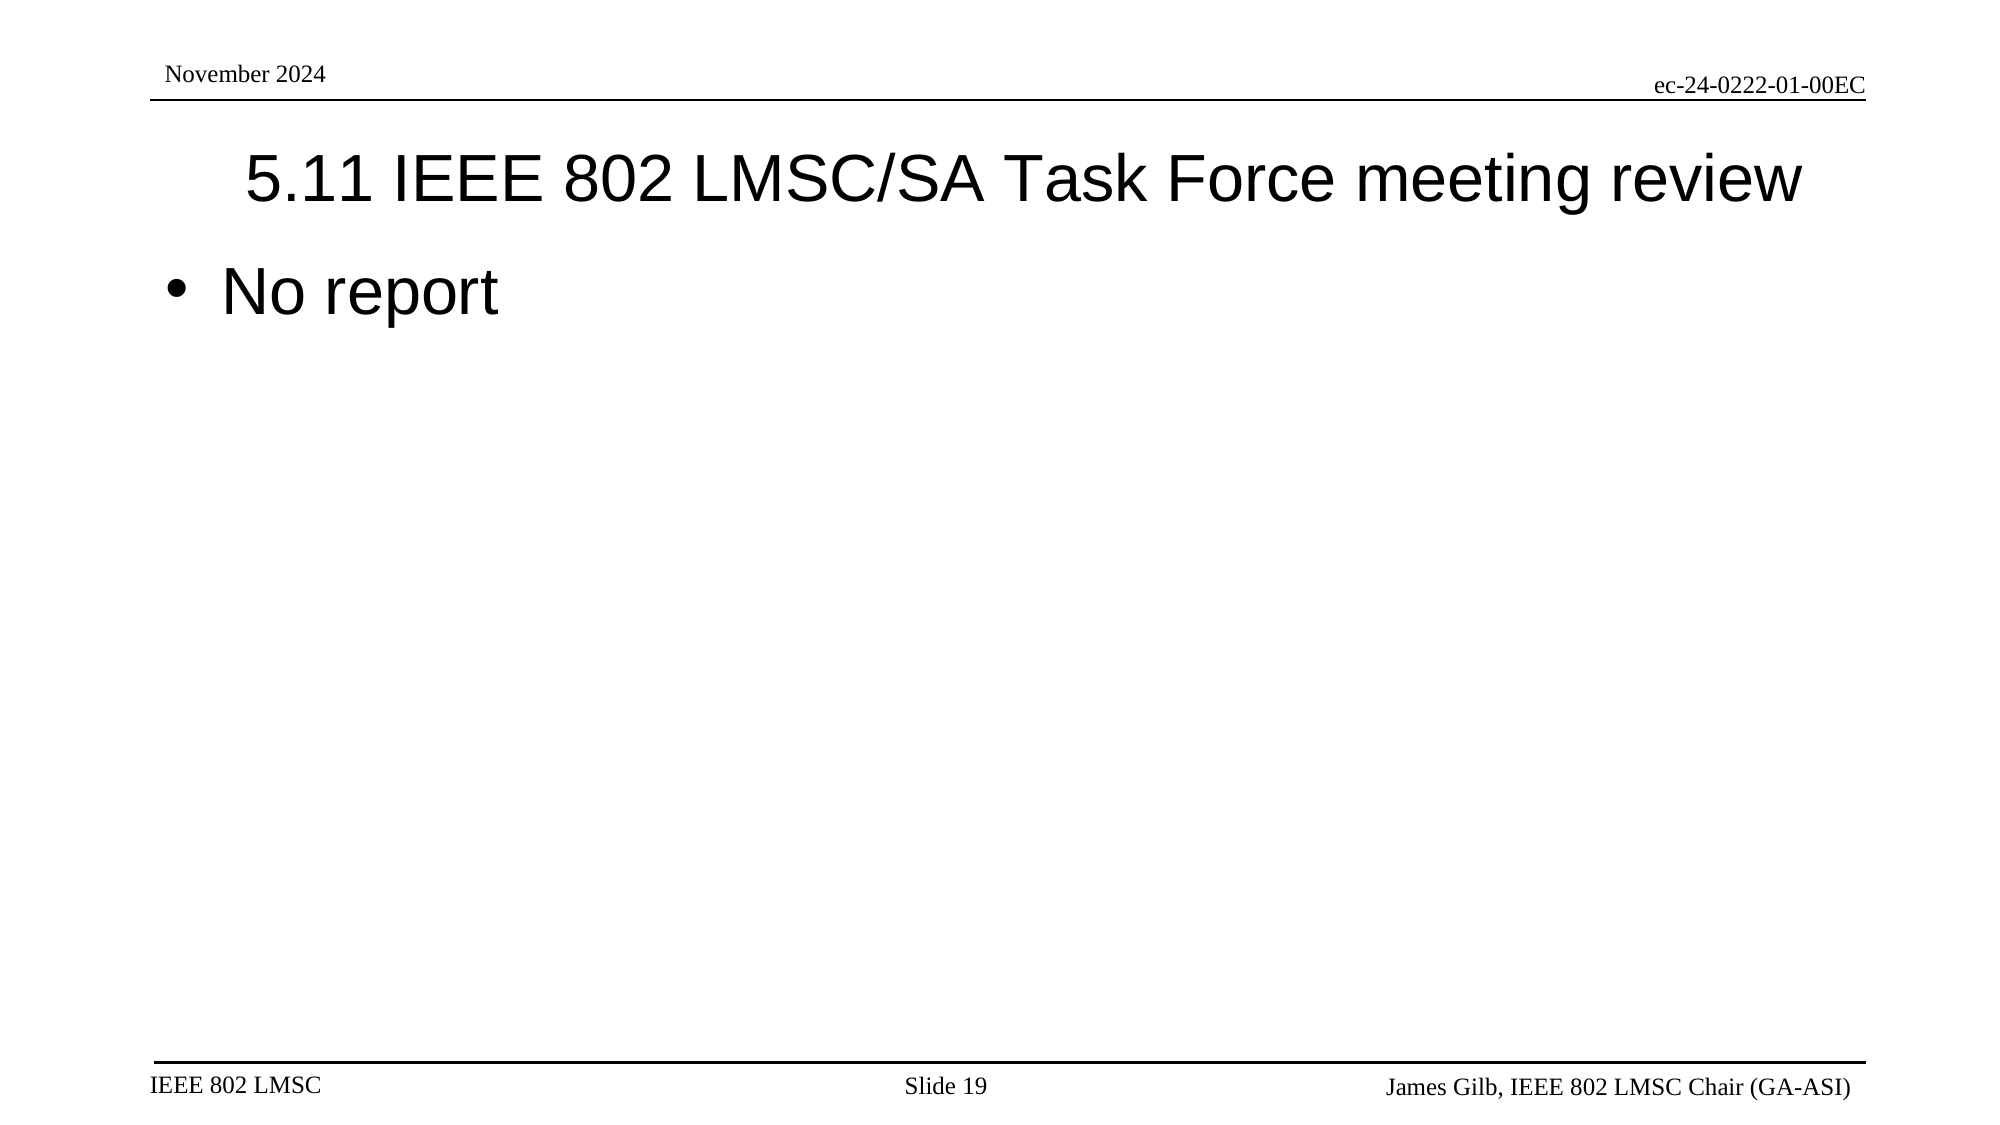

# 5.11 IEEE 802 LMSC/SA Task Force meeting review
No report
19